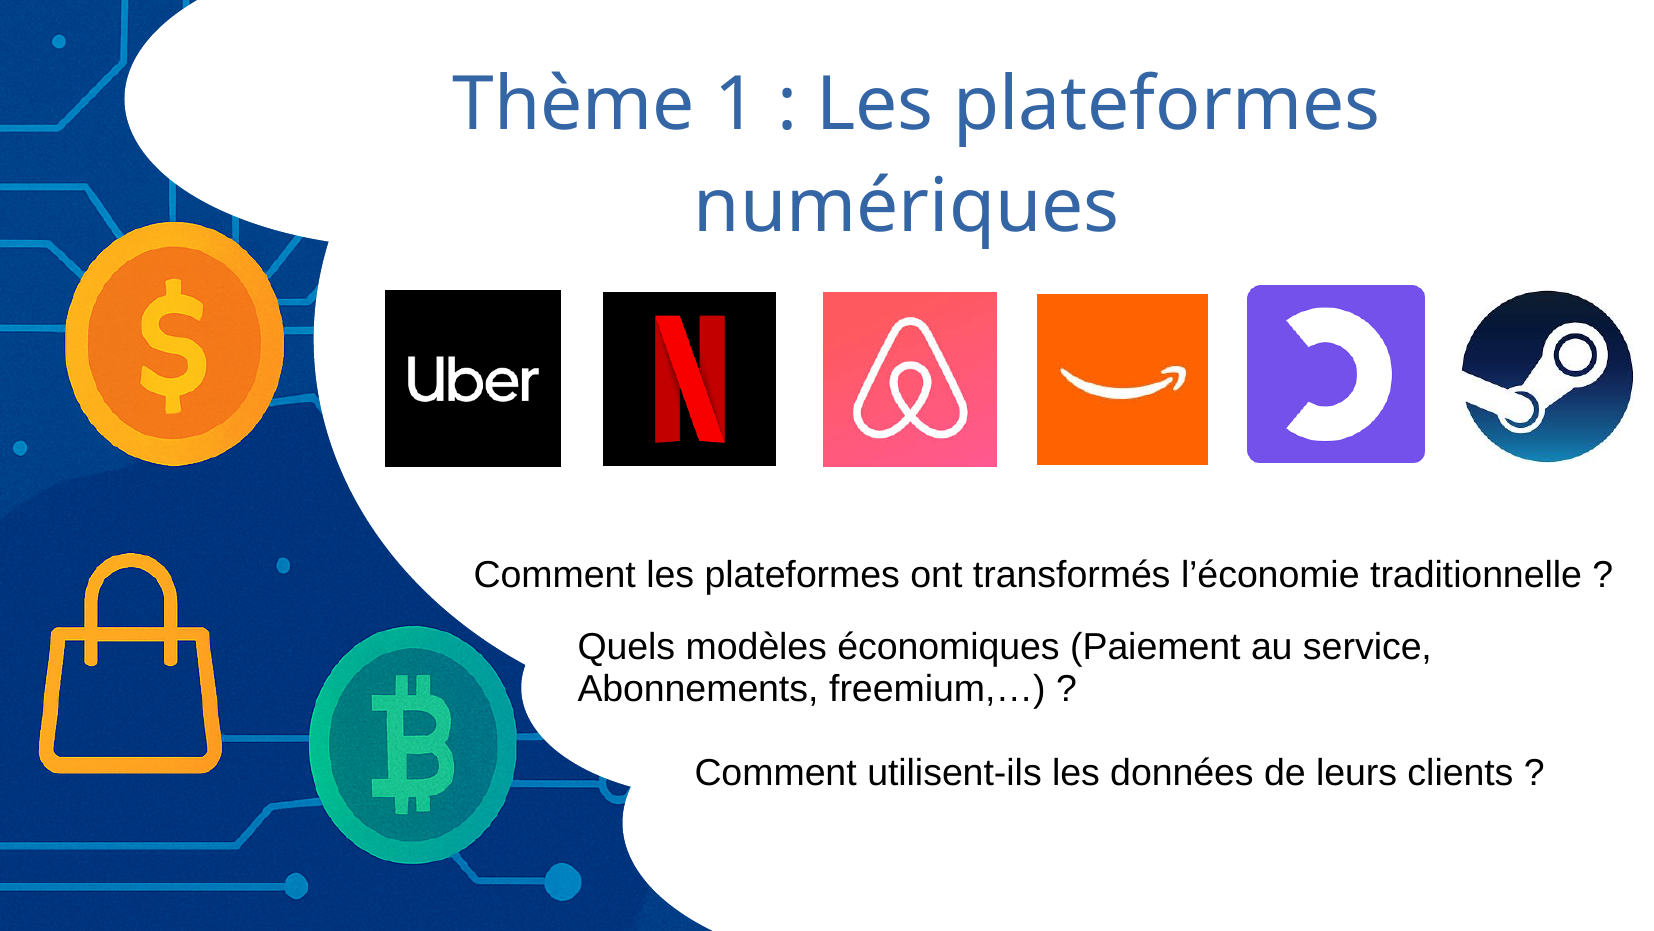

Thème 1 : Les plateformes numériques
Comment les plateformes ont transformés l’économie traditionnelle ?
Quels modèles économiques (Paiement au service,
Abonnements, freemium,…) ?
Comment utilisent-ils les données de leurs clients ?